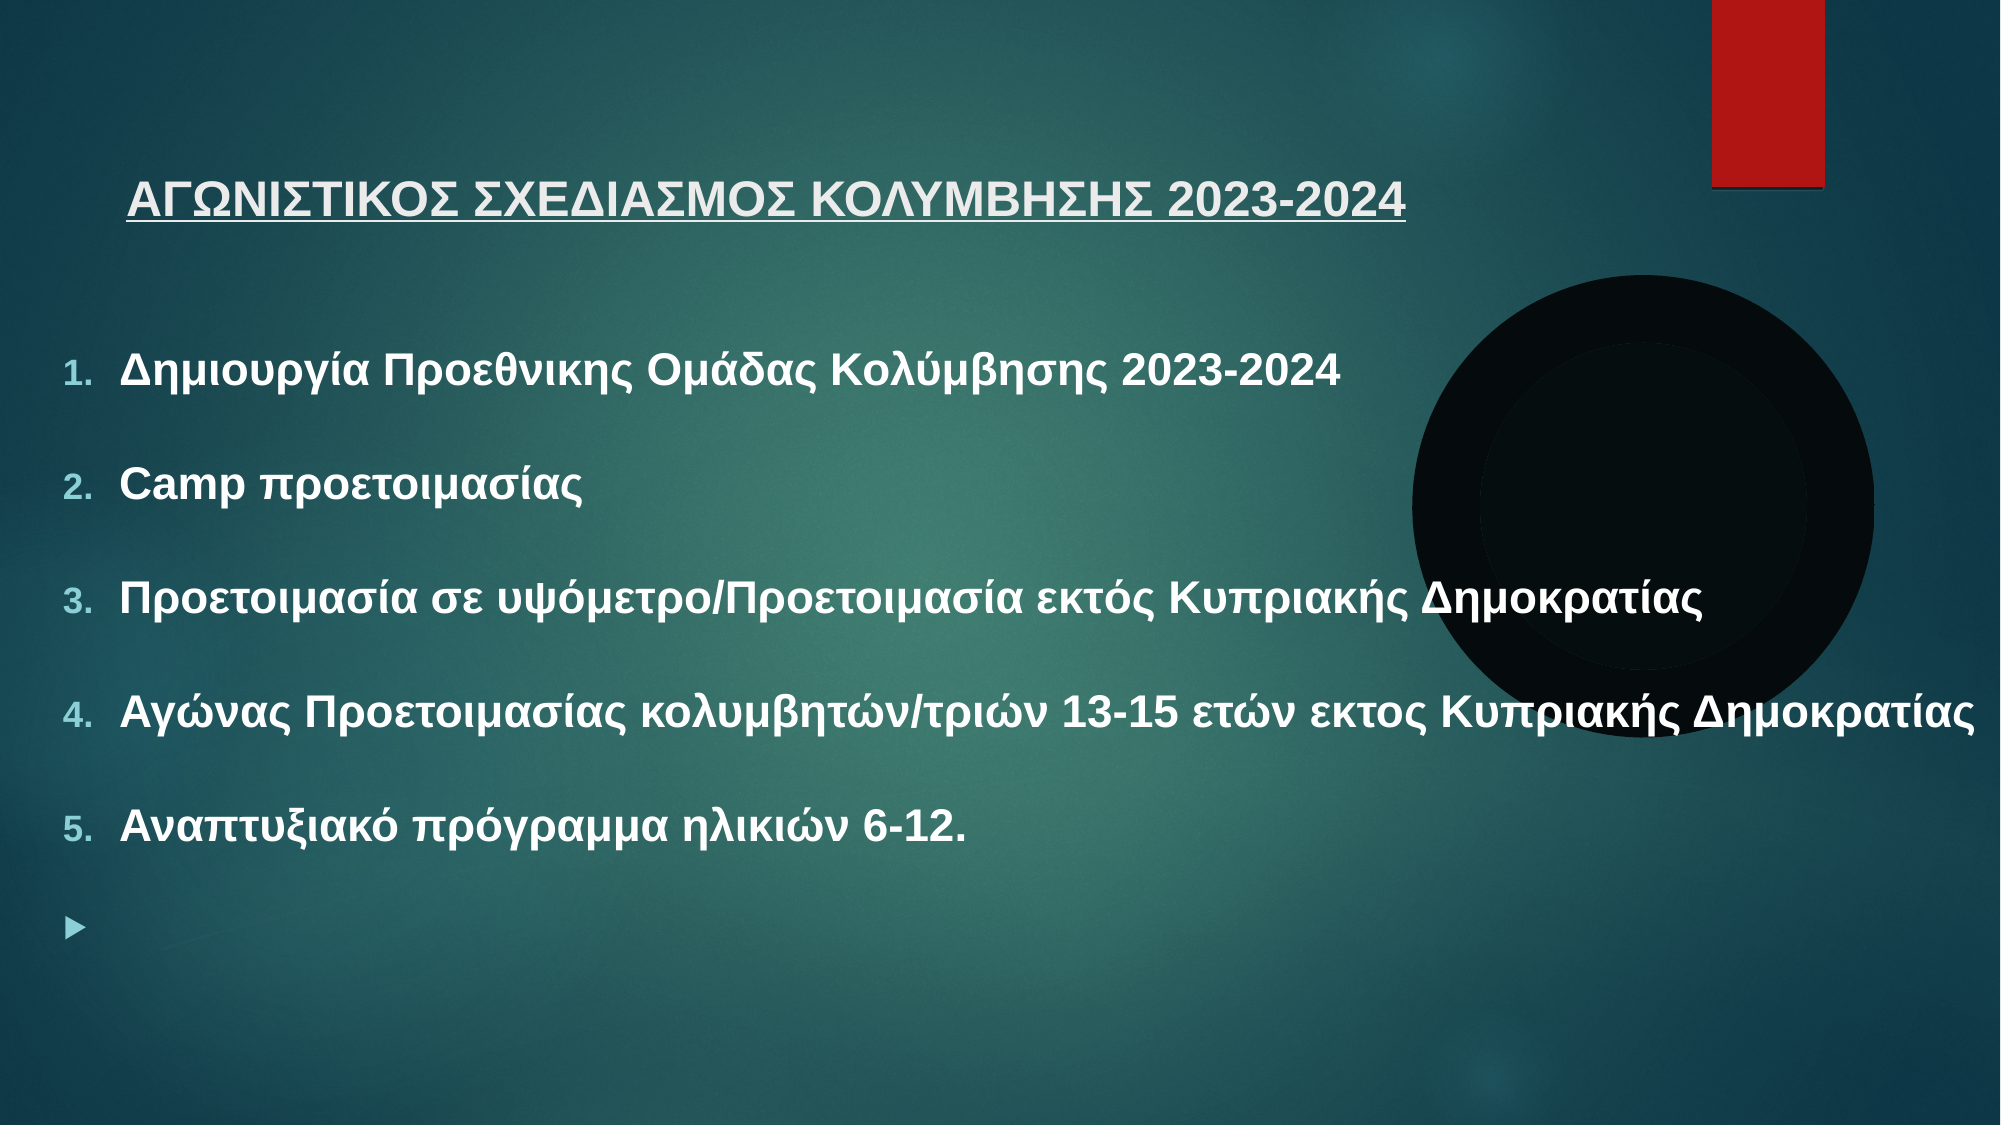

# ΑΓΩΝΙΣΤΙΚΟΣ ΣΧΕΔΙΑΣΜΟΣ ΚΟΛΥΜΒΗΣΗΣ 2023-2024
Δημιουργία Προεθνικης Ομάδας Κολύμβησης 2023-2024
Camp προετοιμασίας
Προετοιμασία σε υψόμετρο/Προετοιμασία εκτός Κυπριακής Δημοκρατίας
Αγώνας Προετοιμασίας κολυμβητών/τριών 13-15 ετών εκτος Κυπριακής Δημοκρατίας
Αναπτυξιακό πρόγραμμα ηλικιών 6-12.